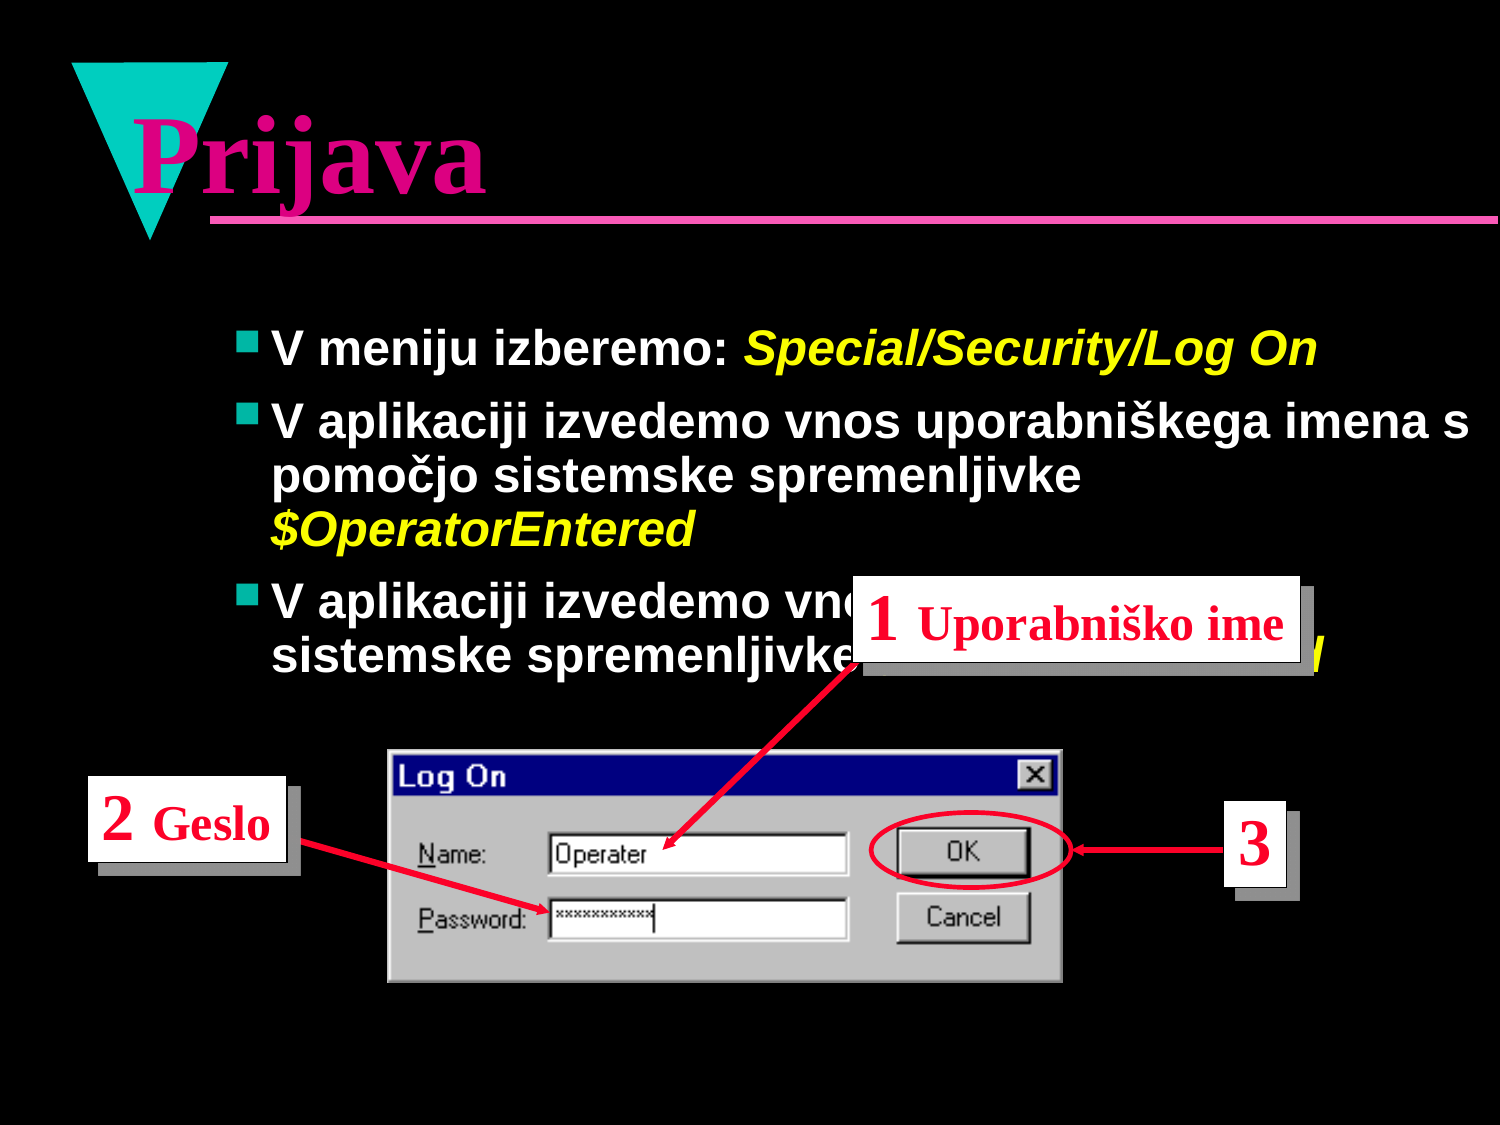

# Prijava
V meniju izberemo: Special/Security/Log On
V aplikaciji izvedemo vnos uporabniškega imena s pomočjo sistemske spremenljivke $OperatorEntered
V aplikaciji izvedemo vnos gesla s pomočjo sistemske spremenljivke $PasswordEntered
1 Uporabniško ime
2 Geslo
3
Varnost, zaščita aplikacije in omejitve dostopa
9